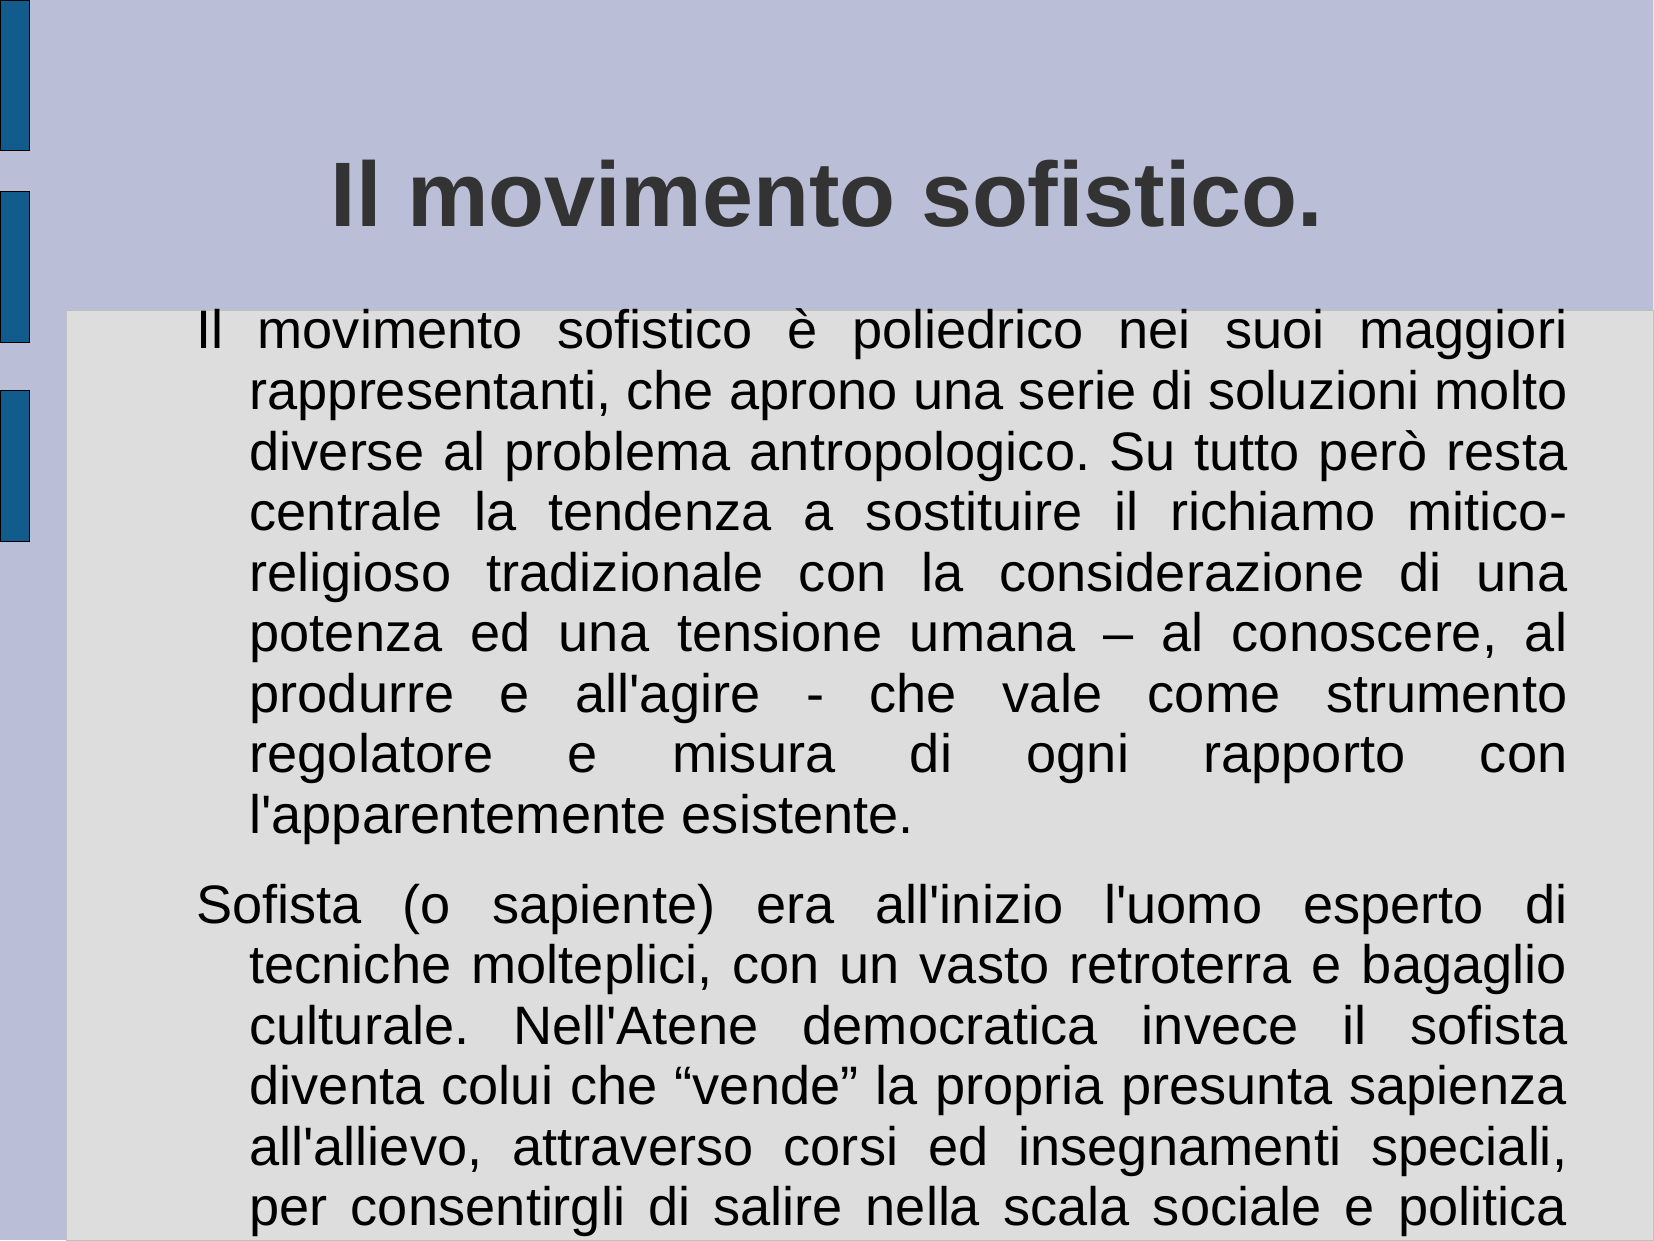

# Il movimento sofistico.
Il movimento sofistico è poliedrico nei suoi maggiori rappresentanti, che aprono una serie di soluzioni molto diverse al problema antropologico. Su tutto però resta centrale la tendenza a sostituire il richiamo mitico-religioso tradizionale con la considerazione di una potenza ed una tensione umana – al conoscere, al produrre e all'agire - che vale come strumento regolatore e misura di ogni rapporto con l'apparentemente esistente.
Sofista (o sapiente) era all'inizio l'uomo esperto di tecniche molteplici, con un vasto retroterra e bagaglio culturale. Nell'Atene democratica invece il sofista diventa colui che “vende” la propria presunta sapienza all'allievo, attraverso corsi ed insegnamenti speciali, per consentirgli di salire nella scala sociale e politica della città.